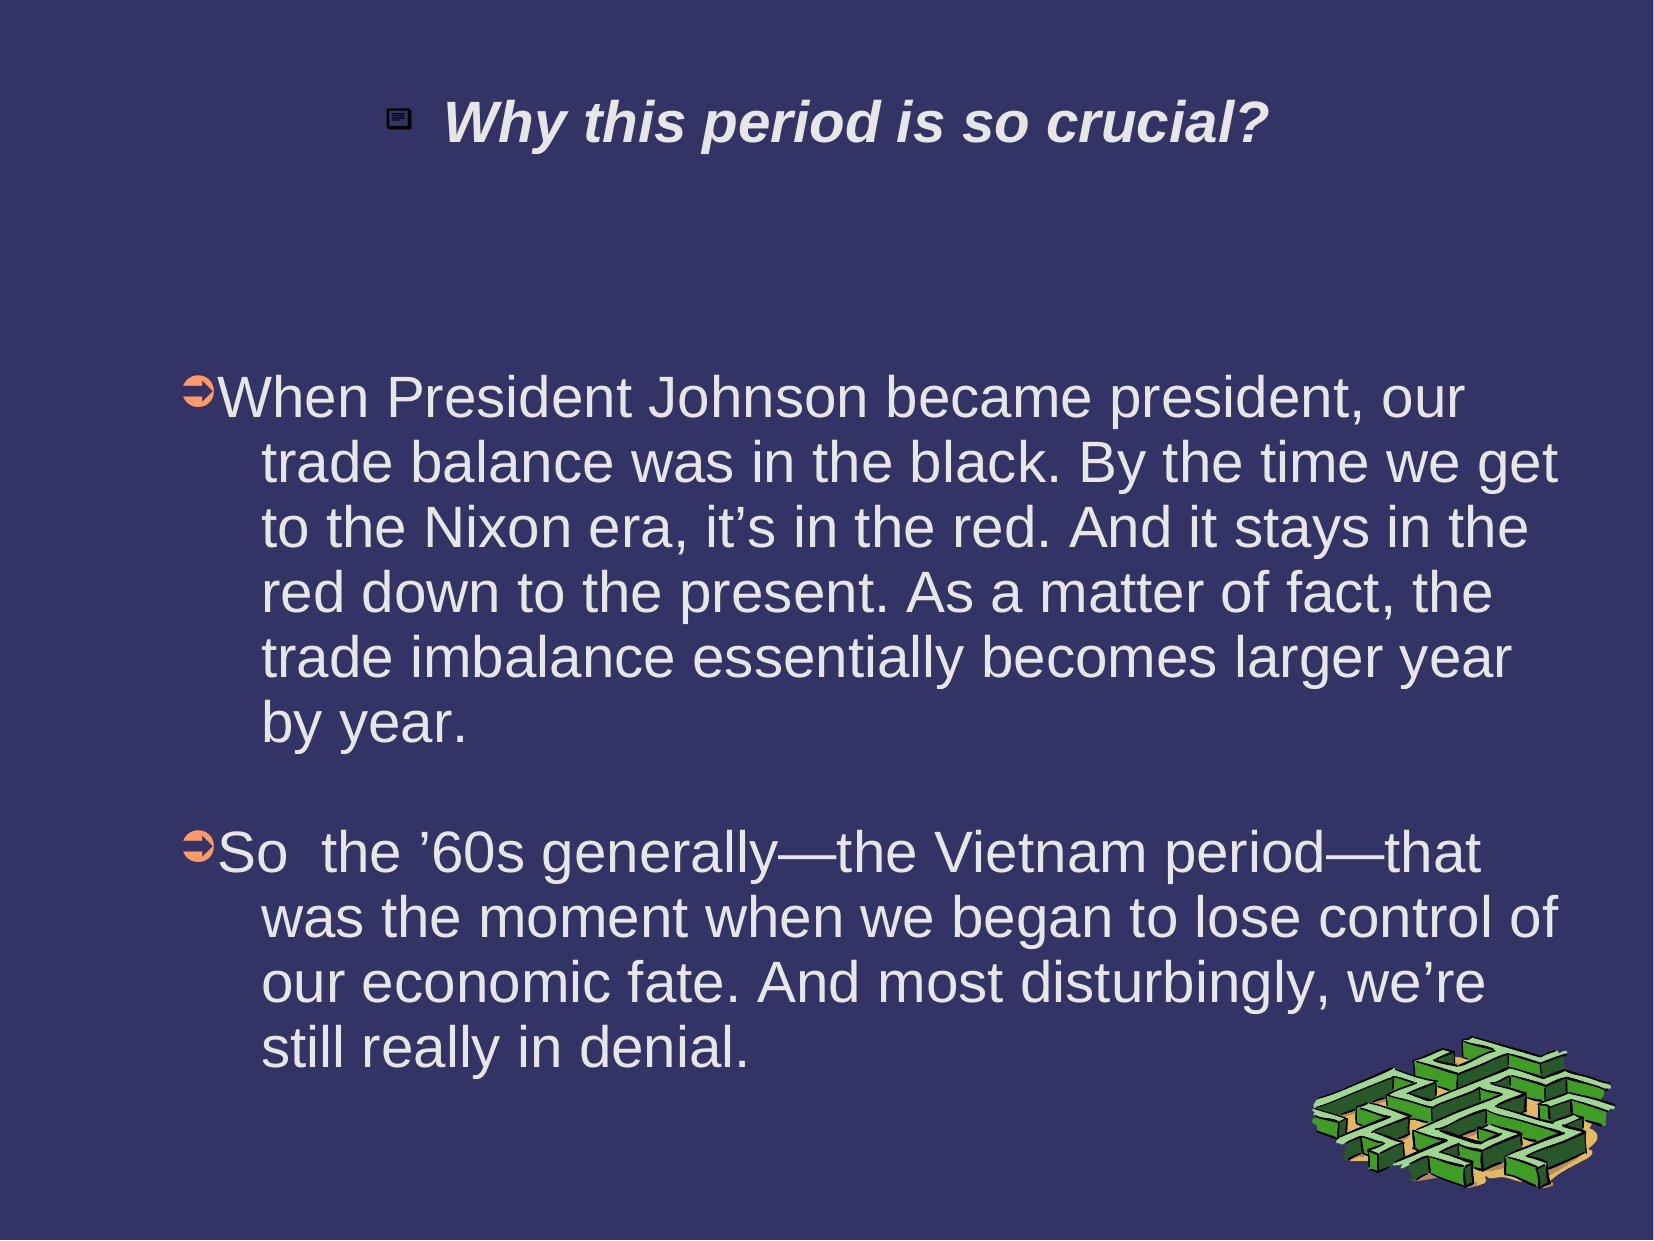

# Why this period is so crucial?
When President Johnson became president, our trade balance was in the black. By the time we get to the Nixon era, it’s in the red. And it stays in the red down to the present. As a matter of fact, the trade imbalance essentially becomes larger year by year.
So the ’60s generally—the Vietnam period—that was the moment when we began to lose control of our economic fate. And most disturbingly, we’re still really in denial.